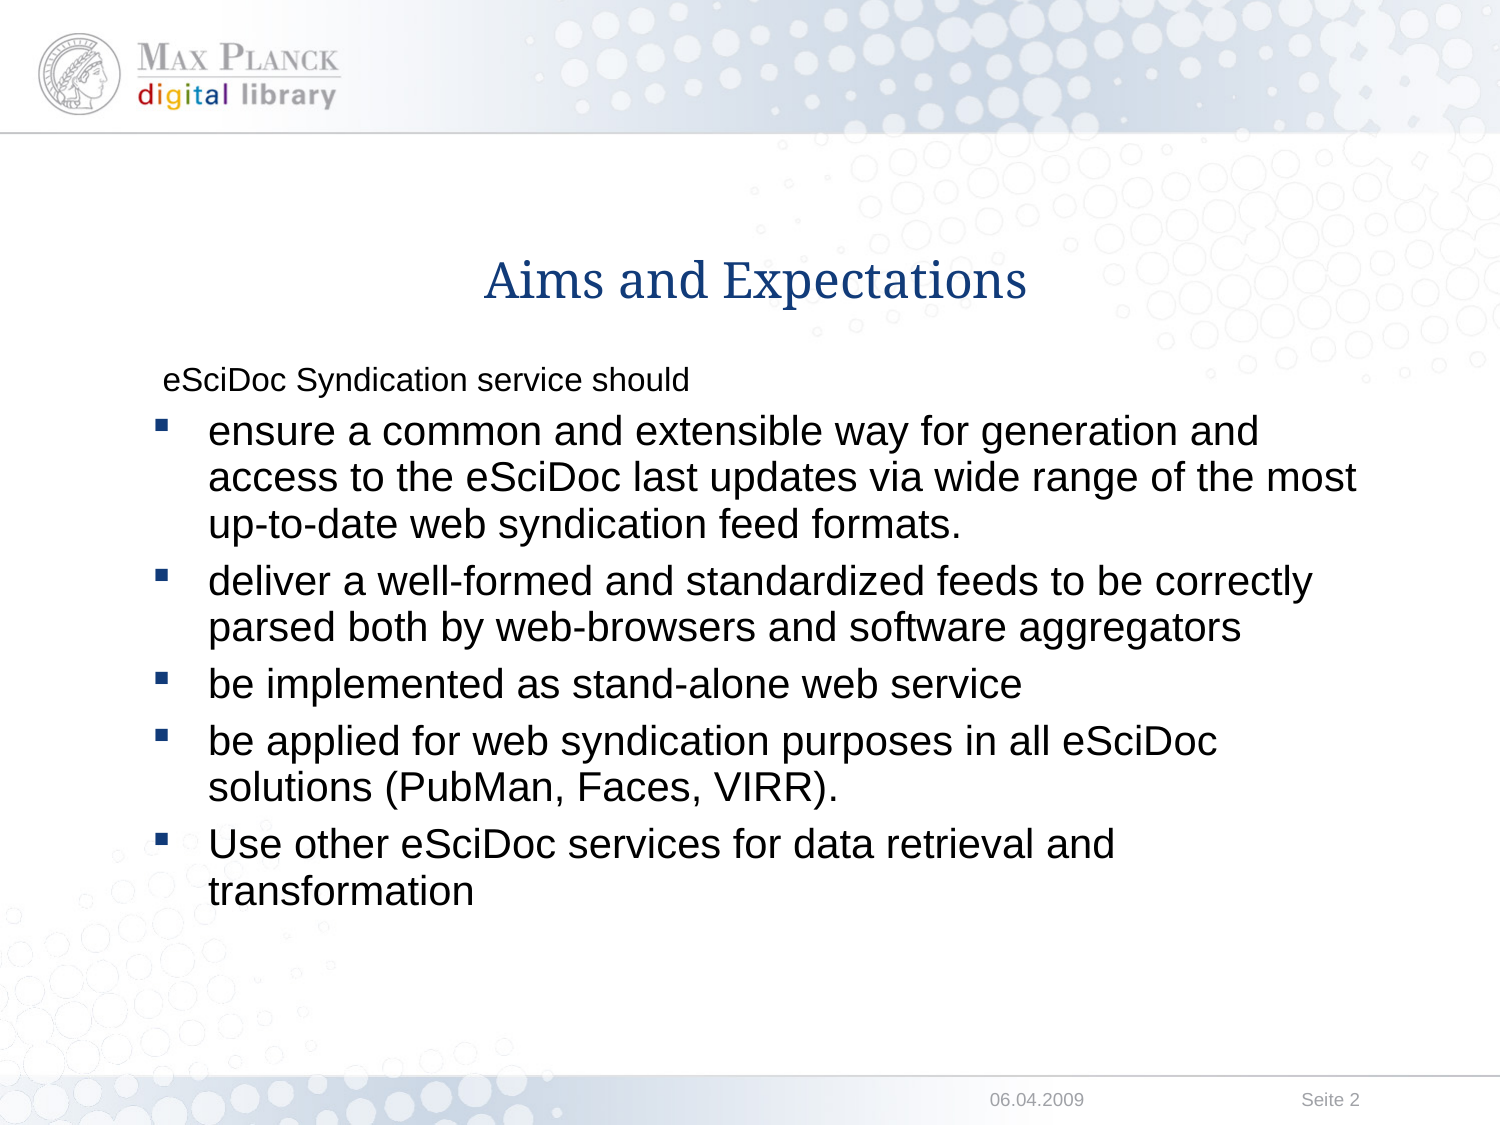

# Aims and Expectations
eSciDoc Syndication service should
ensure a common and extensible way for generation and access to the eSciDoc last updates via wide range of the most up-to-date web syndication feed formats.
deliver a well-formed and standardized feeds to be correctly parsed both by web-browsers and software aggregators
be implemented as stand-alone web service
be applied for web syndication purposes in all eSciDoc solutions (PubMan, Faces, VIRR).
Use other eSciDoc services for data retrieval and transformation